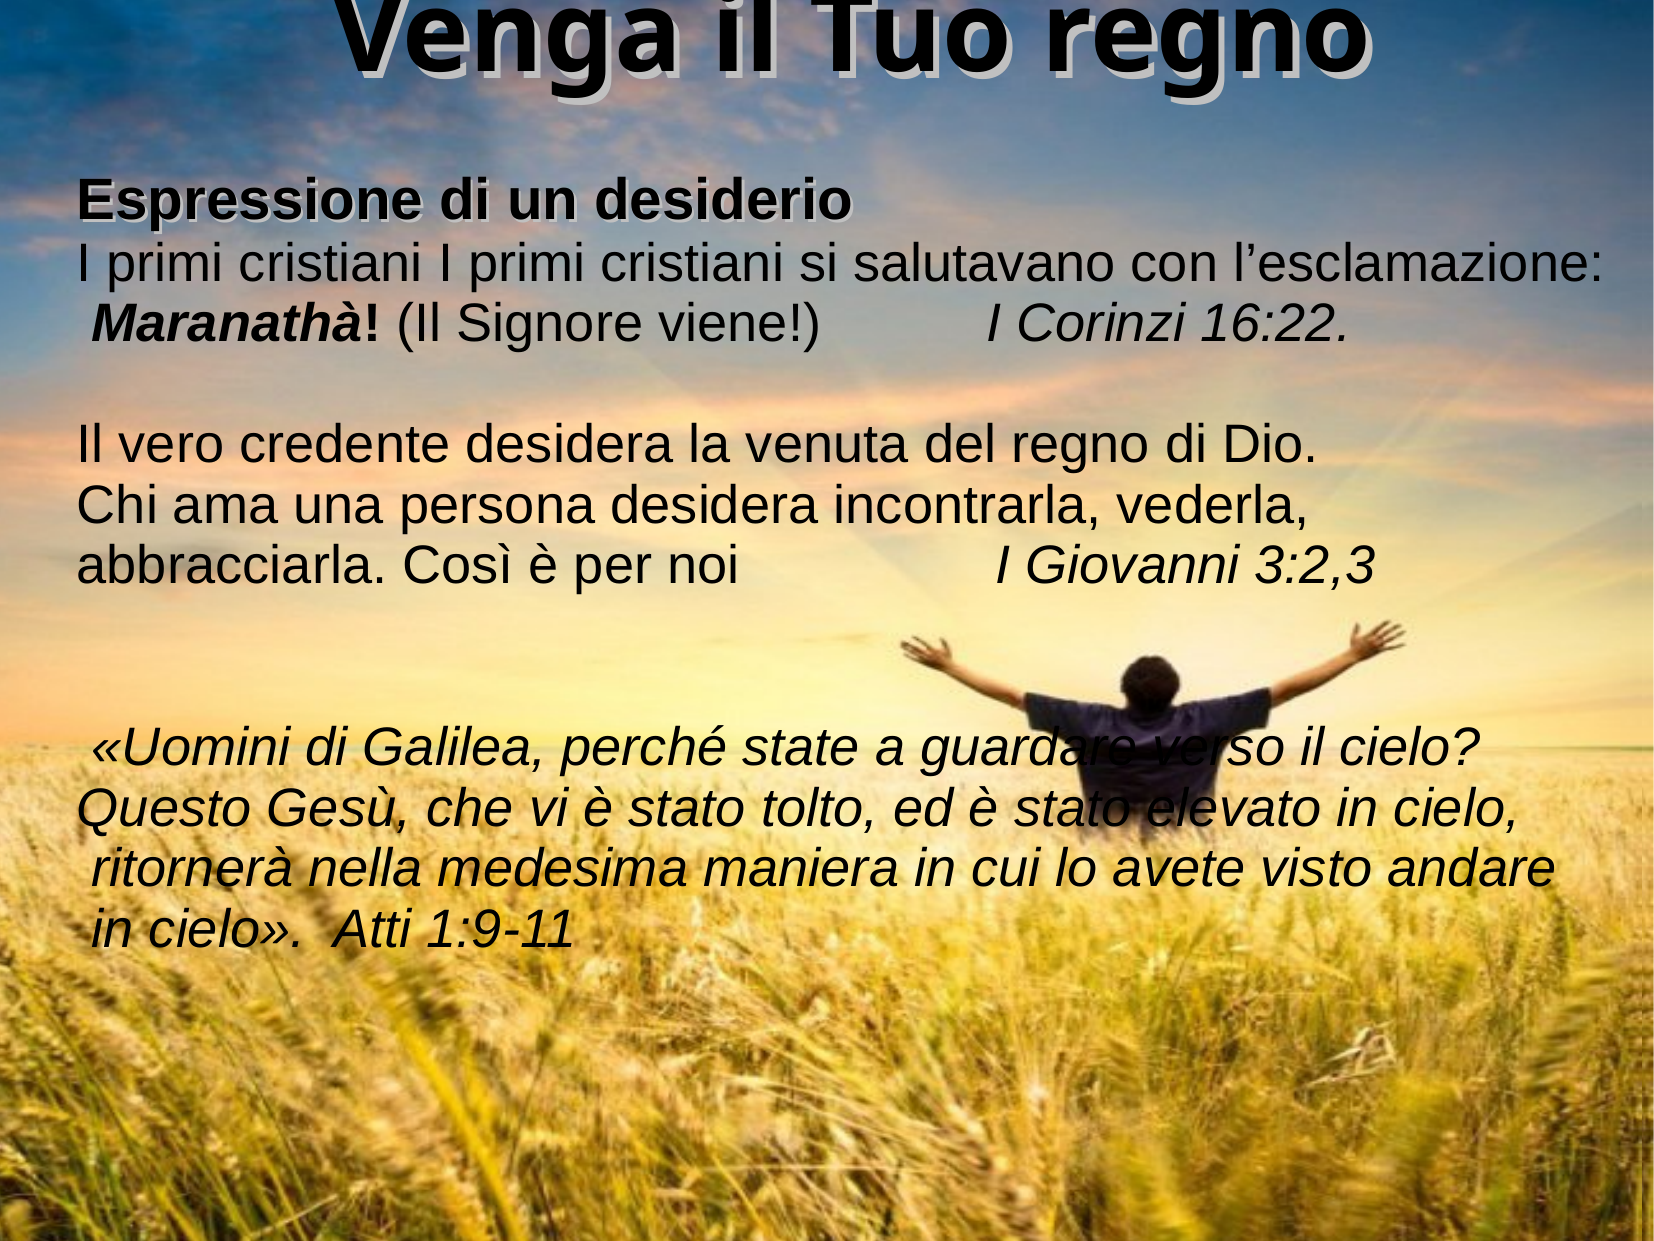

Introduzione
La cameretta.
 Ma tu, quando preghi, entra nella tua cameretta (Matteo 6:6).
Ma tu – questo implica che tu sei chiamato alla vera preghiera,
alla vera adorazione, alla vera comunione con Dio Padre!
 Dio ha delle richieste precise riguardo chi vuole adorarLo
 Giovanni 4:23,24.
 Gesù introduce un concetto caro a tutti i credenti risvegliati e ripieni dello
 Spirito Santo: la preghiera personale; è nella preghiera nascosta che
 Dio più si rivela; è la tua invocazione fervente e silenziosa che più gli è
 gradita; è il tuo grido nella valle dell’umiliazione, o la tua lode sul monte
 della vittoria che salgono come profumo soave al Suo trono.
 Fa’ orazione al Padre tuo che è nel segreto.
Dio è un Dio che si nasconde agli empi, ma che si rivela e rivela le Sue
meraviglie solo a quanti lo cercano Matteo 11:25.
Introduzione
Venga il Tuo regno
Espressione di un desiderio
I primi cristiani I primi cristiani si salutavano con l’esclamazione:
 Maranathà! (Il Signore viene!) I Corinzi 16:22.
Il vero credente desidera la venuta del regno di Dio.
Chi ama una persona desidera incontrarla, vederla,
abbracciarla. Così è per noi I Giovanni 3:2,3
 «Uomini di Galilea, perché state a guardare verso il cielo?
Questo Gesù, che vi è stato tolto, ed è stato elevato in cielo,
 ritornerà nella medesima maniera in cui lo avete visto andare
 in cielo». Atti 1:9-11